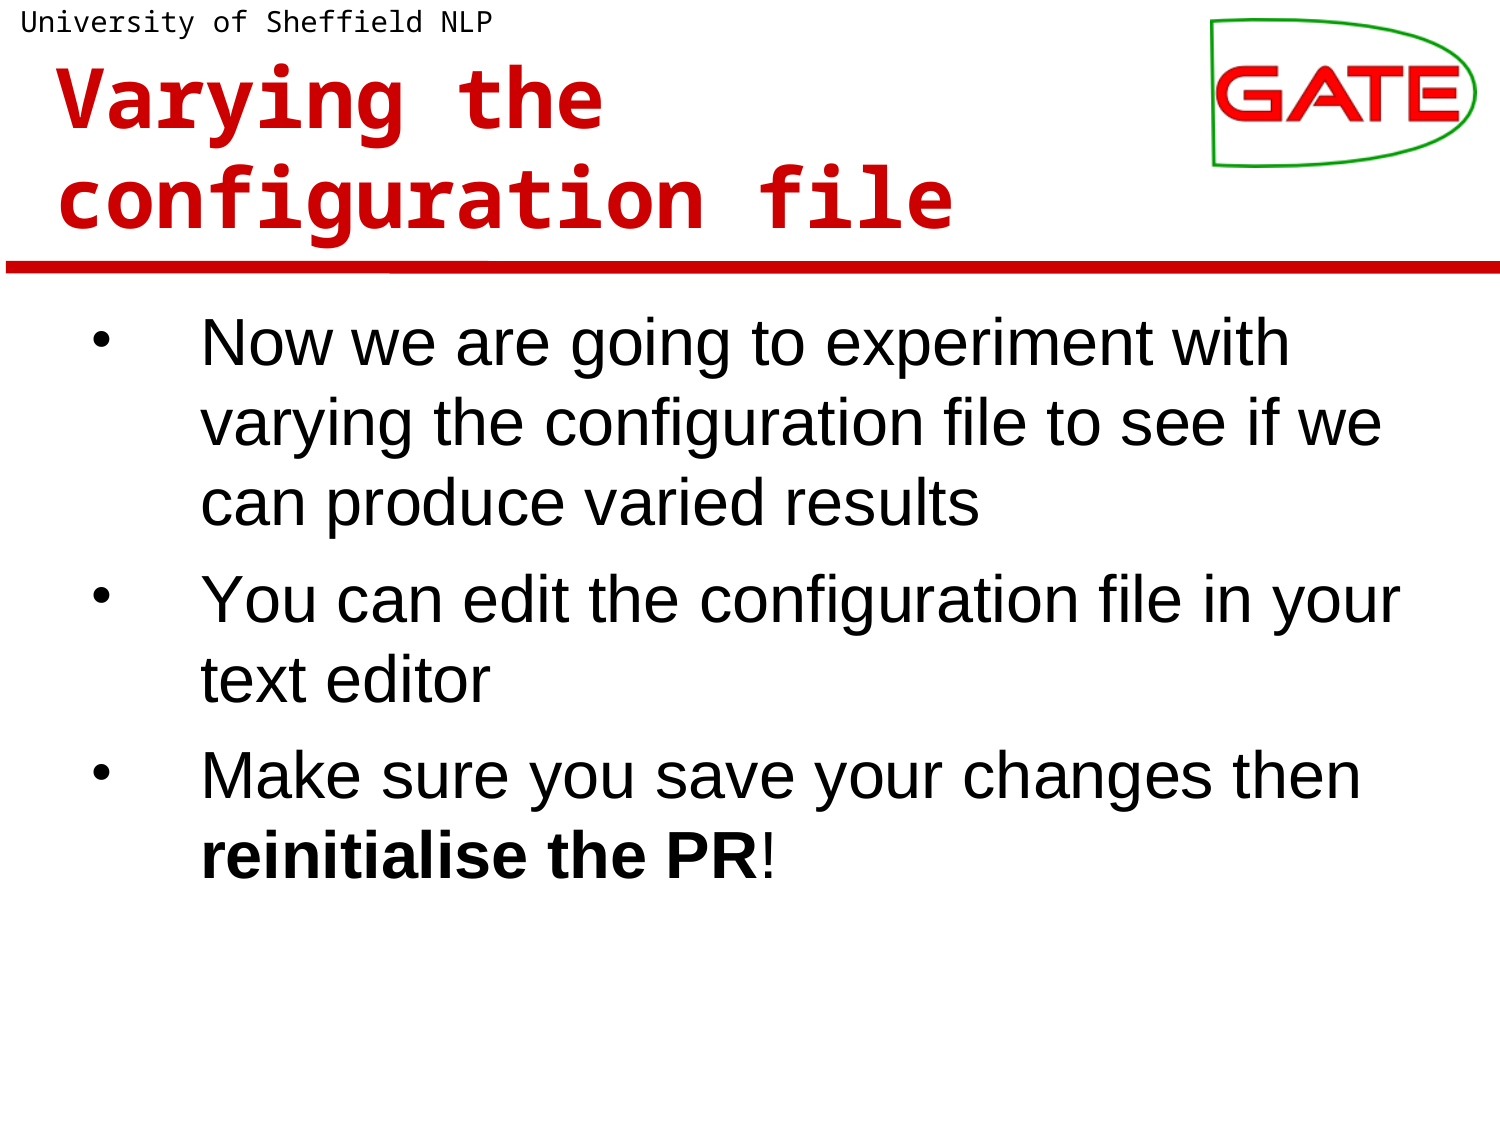

# Varying the configuration file
Now we are going to experiment with varying the configuration file to see if we can produce varied results
You can edit the configuration file in your text editor
Make sure you save your changes then reinitialise the PR!